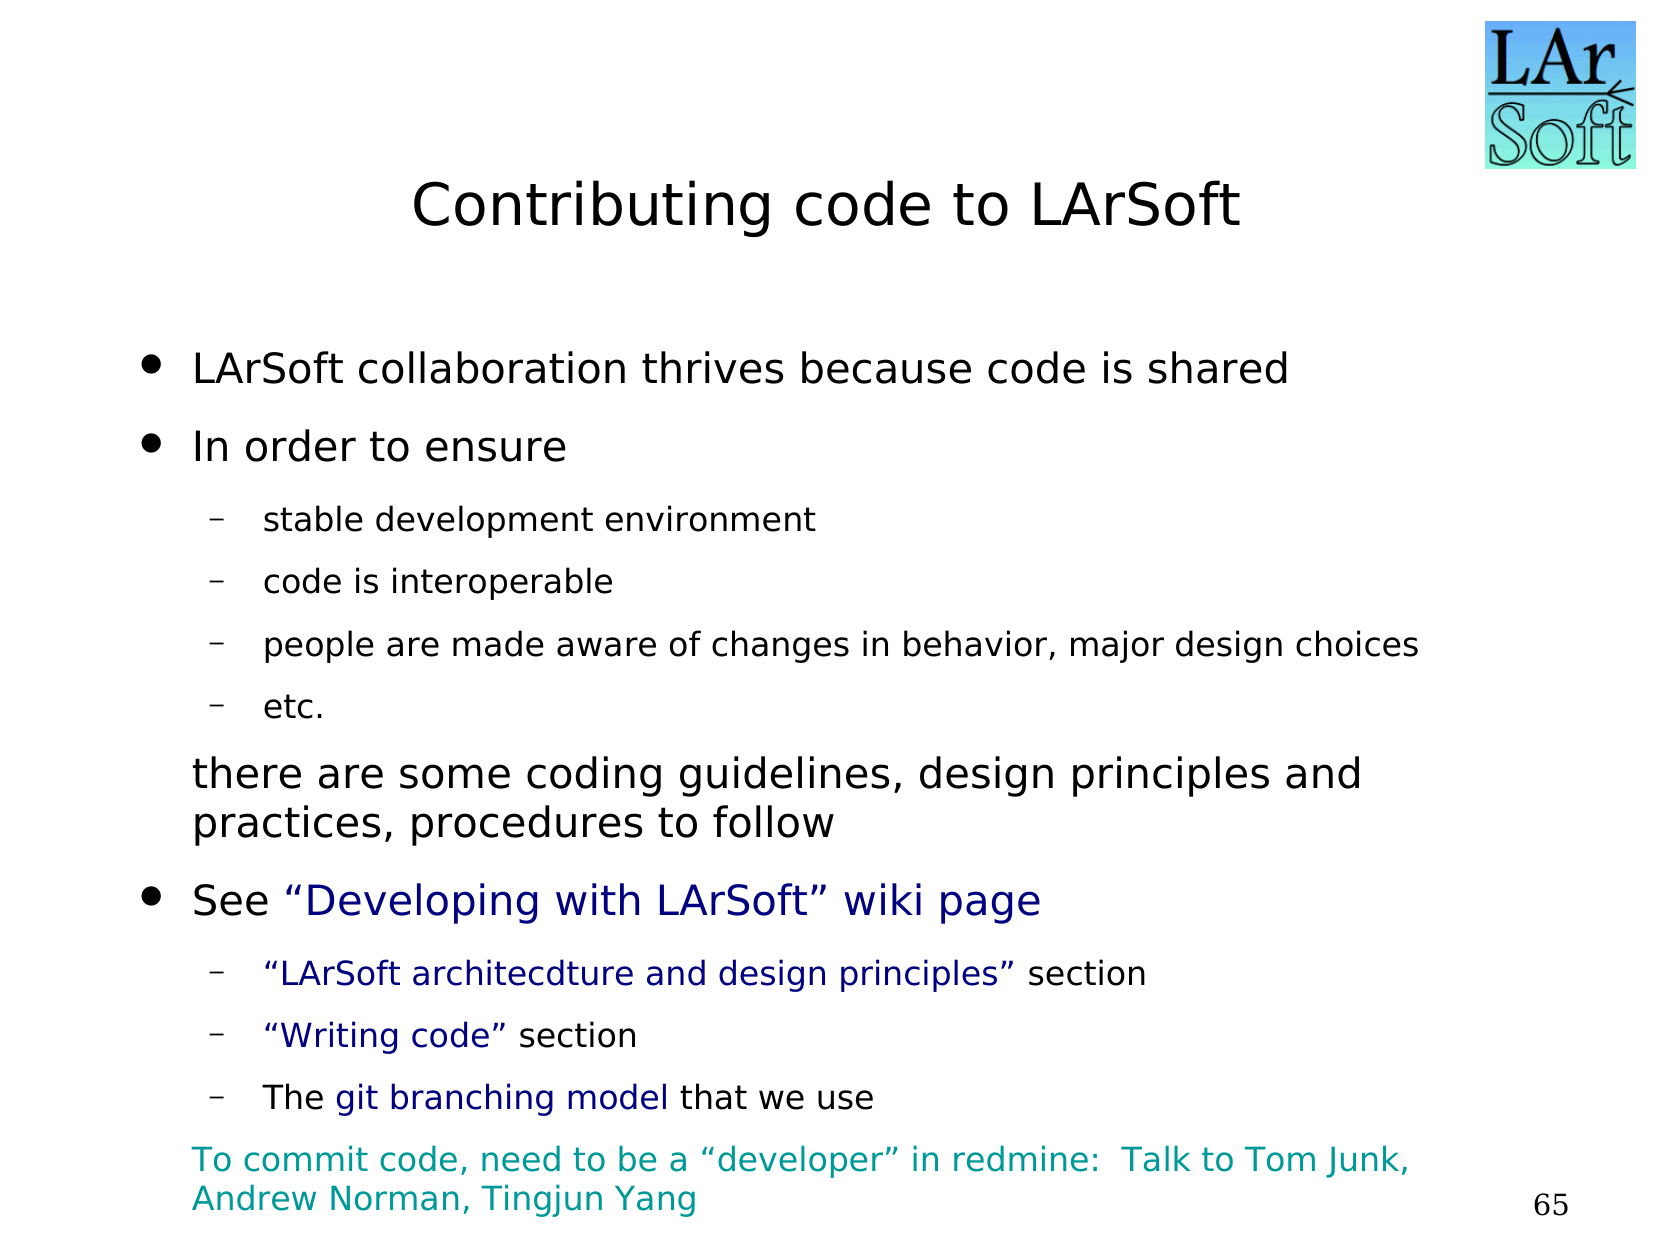

# Contributing code to LArSoft
LArSoft collaboration thrives because code is shared
In order to ensure
stable development environment
code is interoperable
people are made aware of changes in behavior, major design choices
etc.
there are some coding guidelines, design principles and practices, procedures to follow
See “Developing with LArSoft” wiki page
“LArSoft architecdture and design principles” section
“Writing code” section
The git branching model that we use
To commit code, need to be a “developer” in redmine: Talk to Tom Junk, Andrew Norman, Tingjun Yang
65